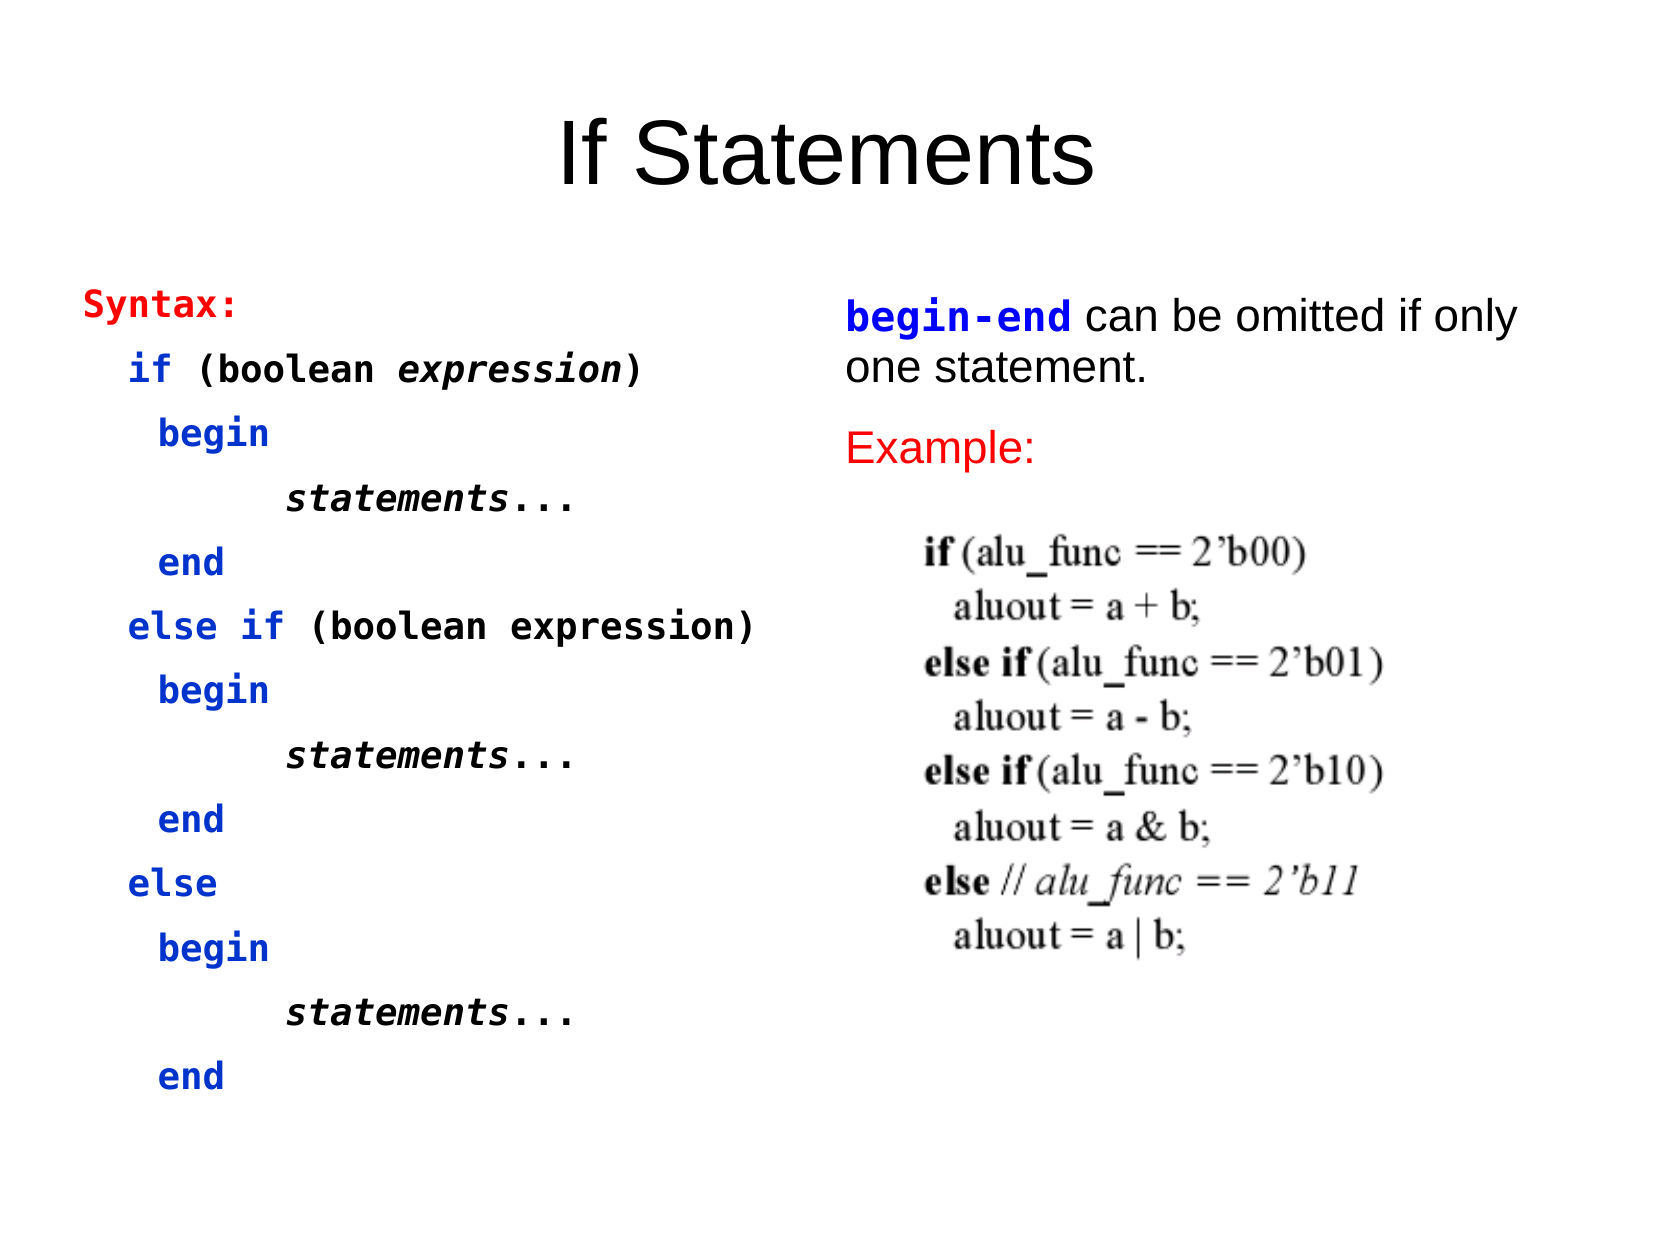

# If Statements
Syntax:
 if (boolean expression)
 	begin
 statements...
 	end
 else if (boolean expression)
 	begin
 statements...
 	end
 else
 	begin
 statements...
 	end
begin-end can be omitted if only one statement.
Example: